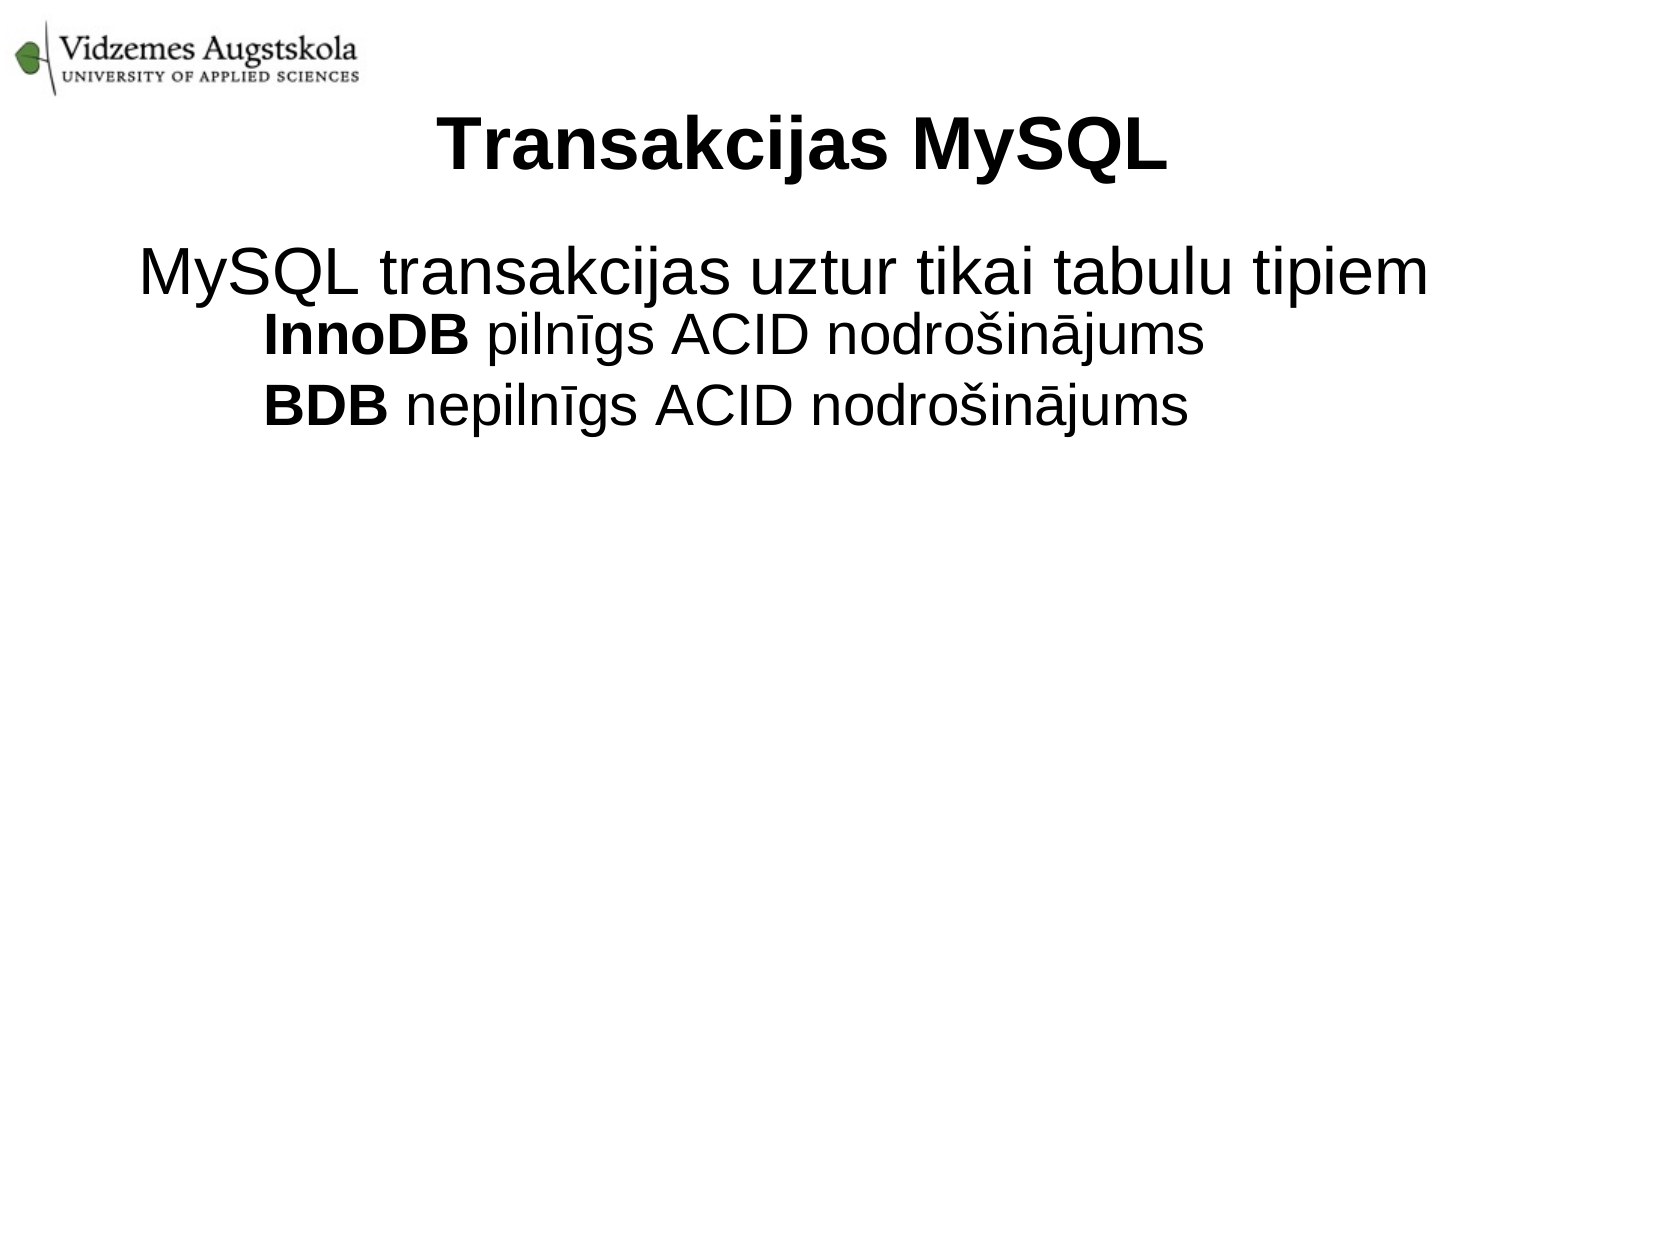

# Transakcijas MySQL
MySQL transakcijas uztur tikai tabulu tipiem
InnoDB pilnīgs ACID nodrošinājums
BDB nepilnīgs ACID nodrošinājums